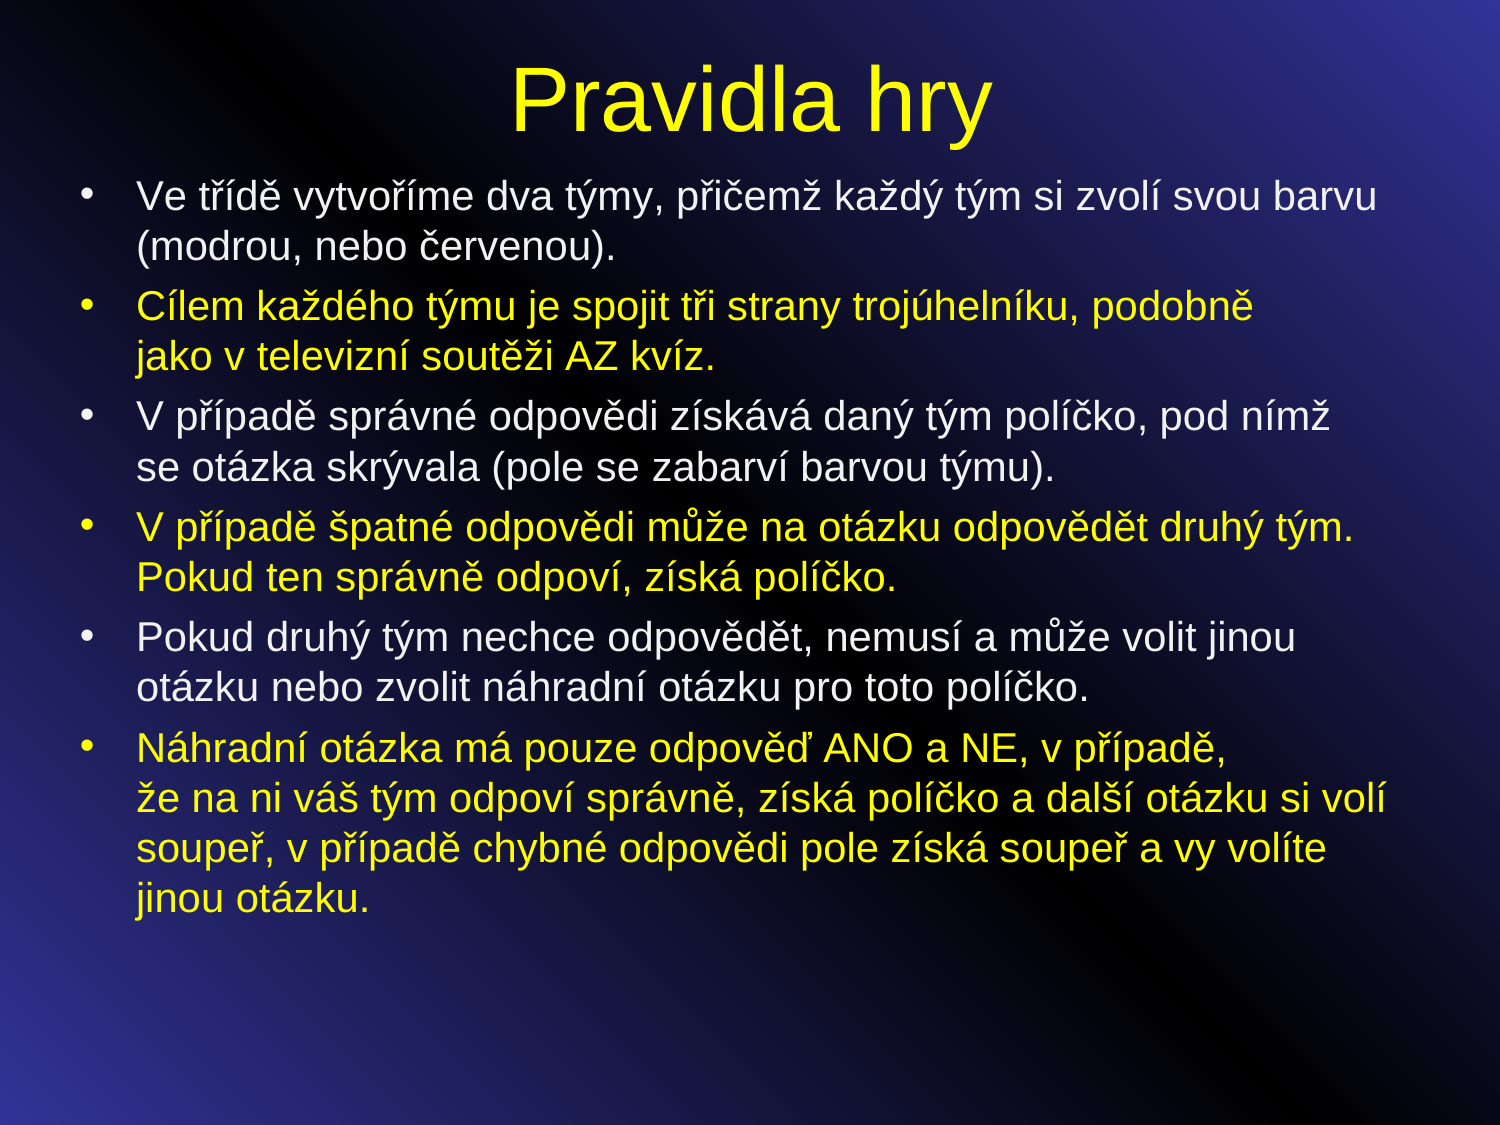

# Pravidla hry
Ve třídě vytvoříme dva týmy, přičemž každý tým si zvolí svou barvu (modrou, nebo červenou).
Cílem každého týmu je spojit tři strany trojúhelníku, podobně
jako v televizní soutěži AZ kvíz.
V případě správné odpovědi získává daný tým políčko, pod nímž
se otázka skrývala (pole se zabarví barvou týmu).
V případě špatné odpovědi může na otázku odpovědět druhý tým. Pokud ten správně odpoví, získá políčko.
Pokud druhý tým nechce odpovědět, nemusí a může volit jinou otázku nebo zvolit náhradní otázku pro toto políčko.
Náhradní otázka má pouze odpověď ANO a NE, v případě,
že na ni váš tým odpoví správně, získá políčko a další otázku si volí soupeř, v případě chybné odpovědi pole získá soupeř a vy volíte jinou otázku.